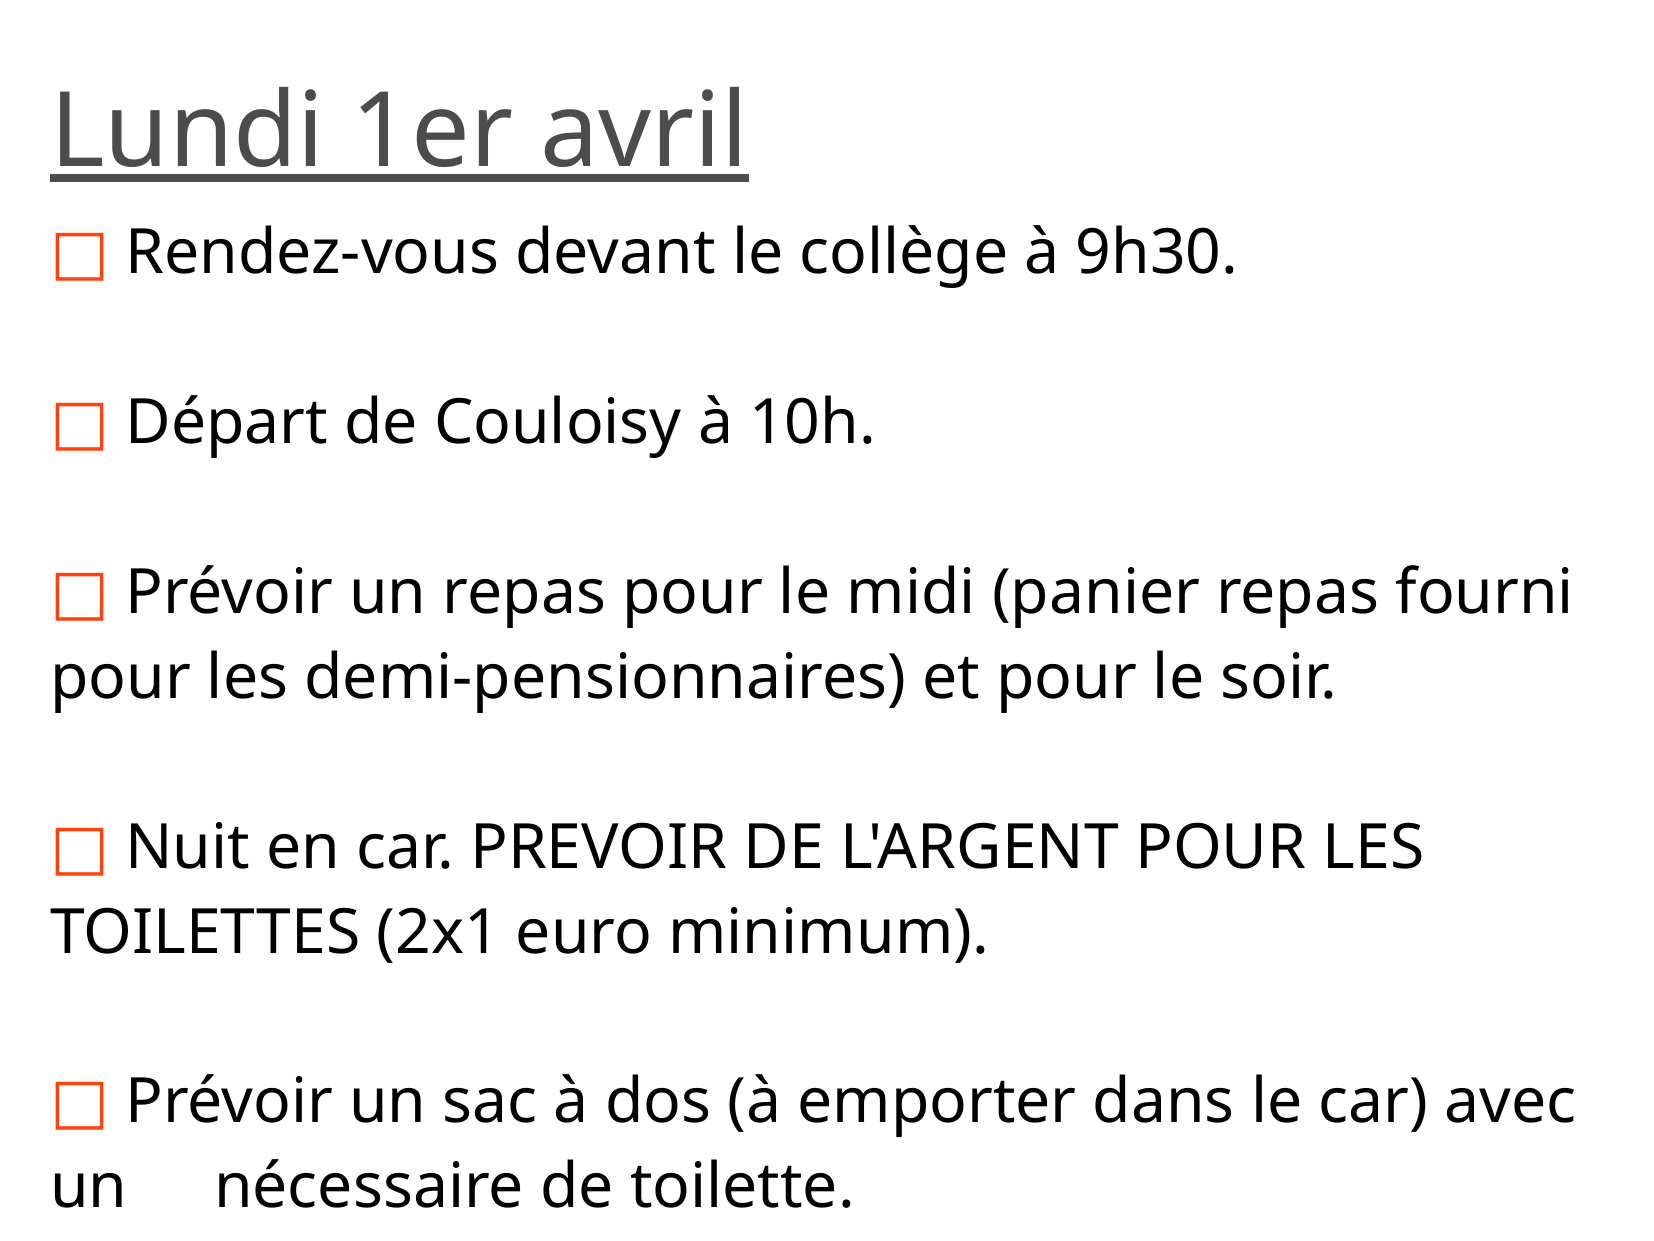

Lundi 1er avril
□ Rendez-vous devant le collège à 9h30.
□ Départ de Couloisy à 10h.
□ Prévoir un repas pour le midi (panier repas fourni pour les demi-pensionnaires) et pour le soir.
□ Nuit en car. PREVOIR DE L'ARGENT POUR LES TOILETTES (2x1 euro minimum).
□ Prévoir un sac à dos (à emporter dans le car) avec un 	 nécessaire de toilette.
Les élèves n'auront pas accès à leurs bagages avant le mardi soir, à l'hôtel.